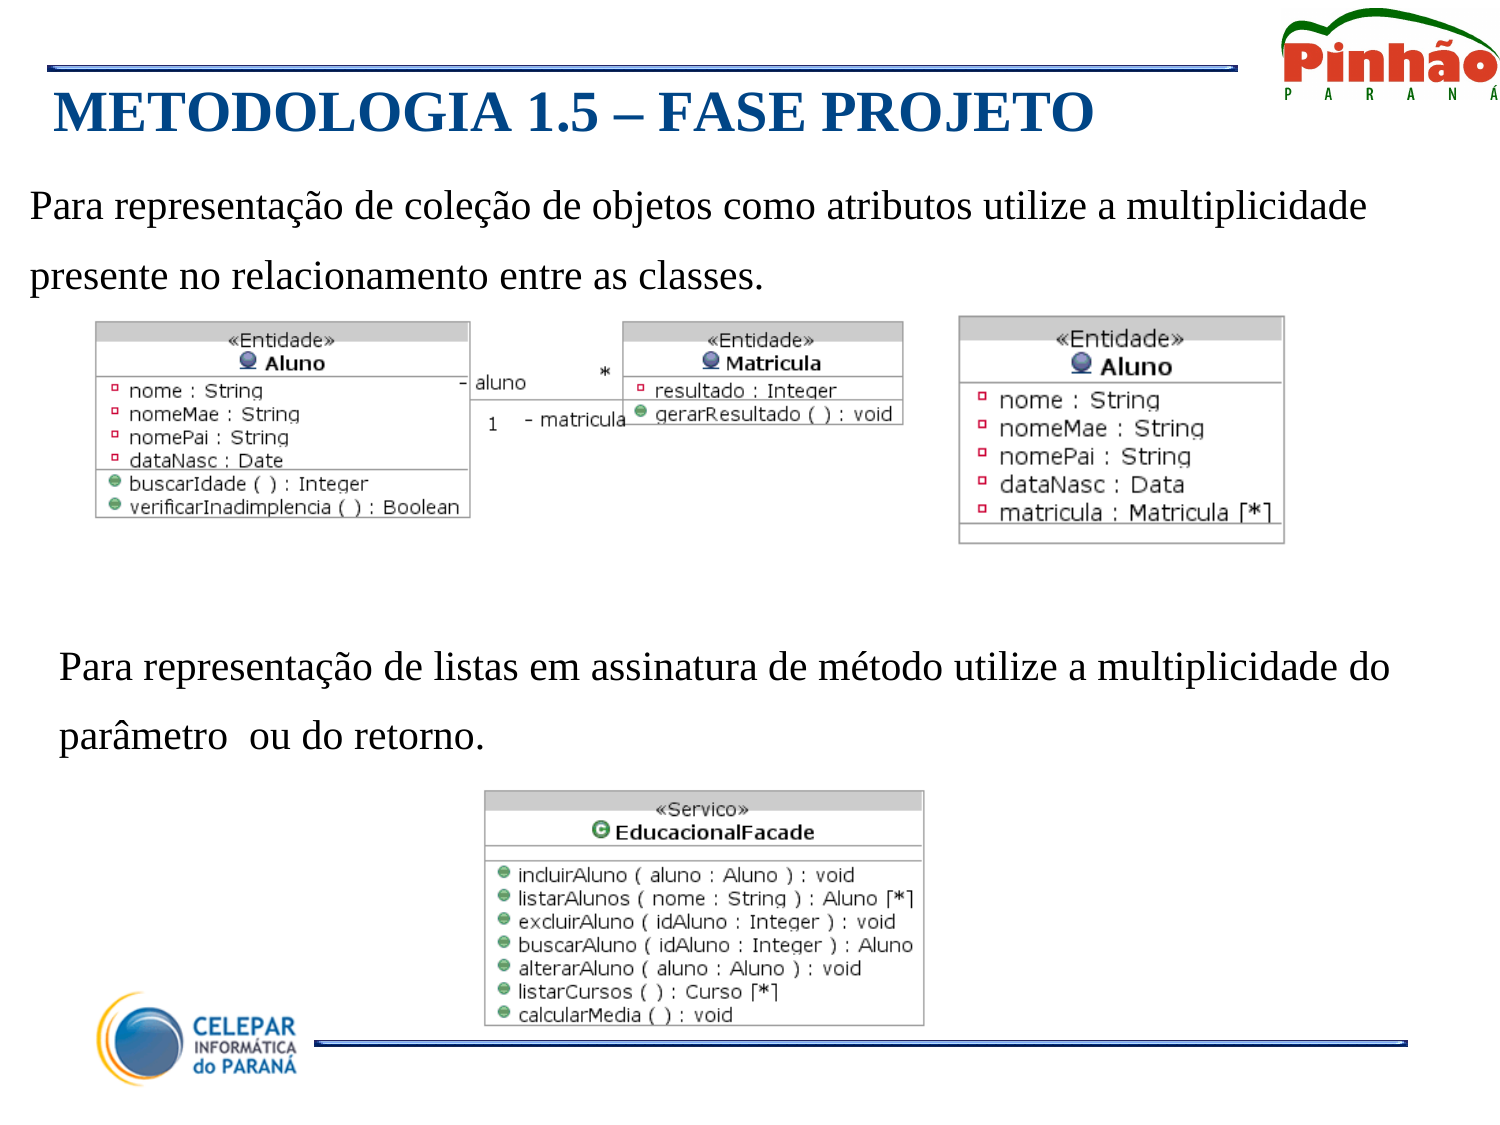

METODOLOGIA 1.5 – FASE PROJETO
Para representação de coleção de objetos como atributos utilize a multiplicidade presente no relacionamento entre as classes.
Para representação de listas em assinatura de método utilize a multiplicidade do parâmetro ou do retorno.